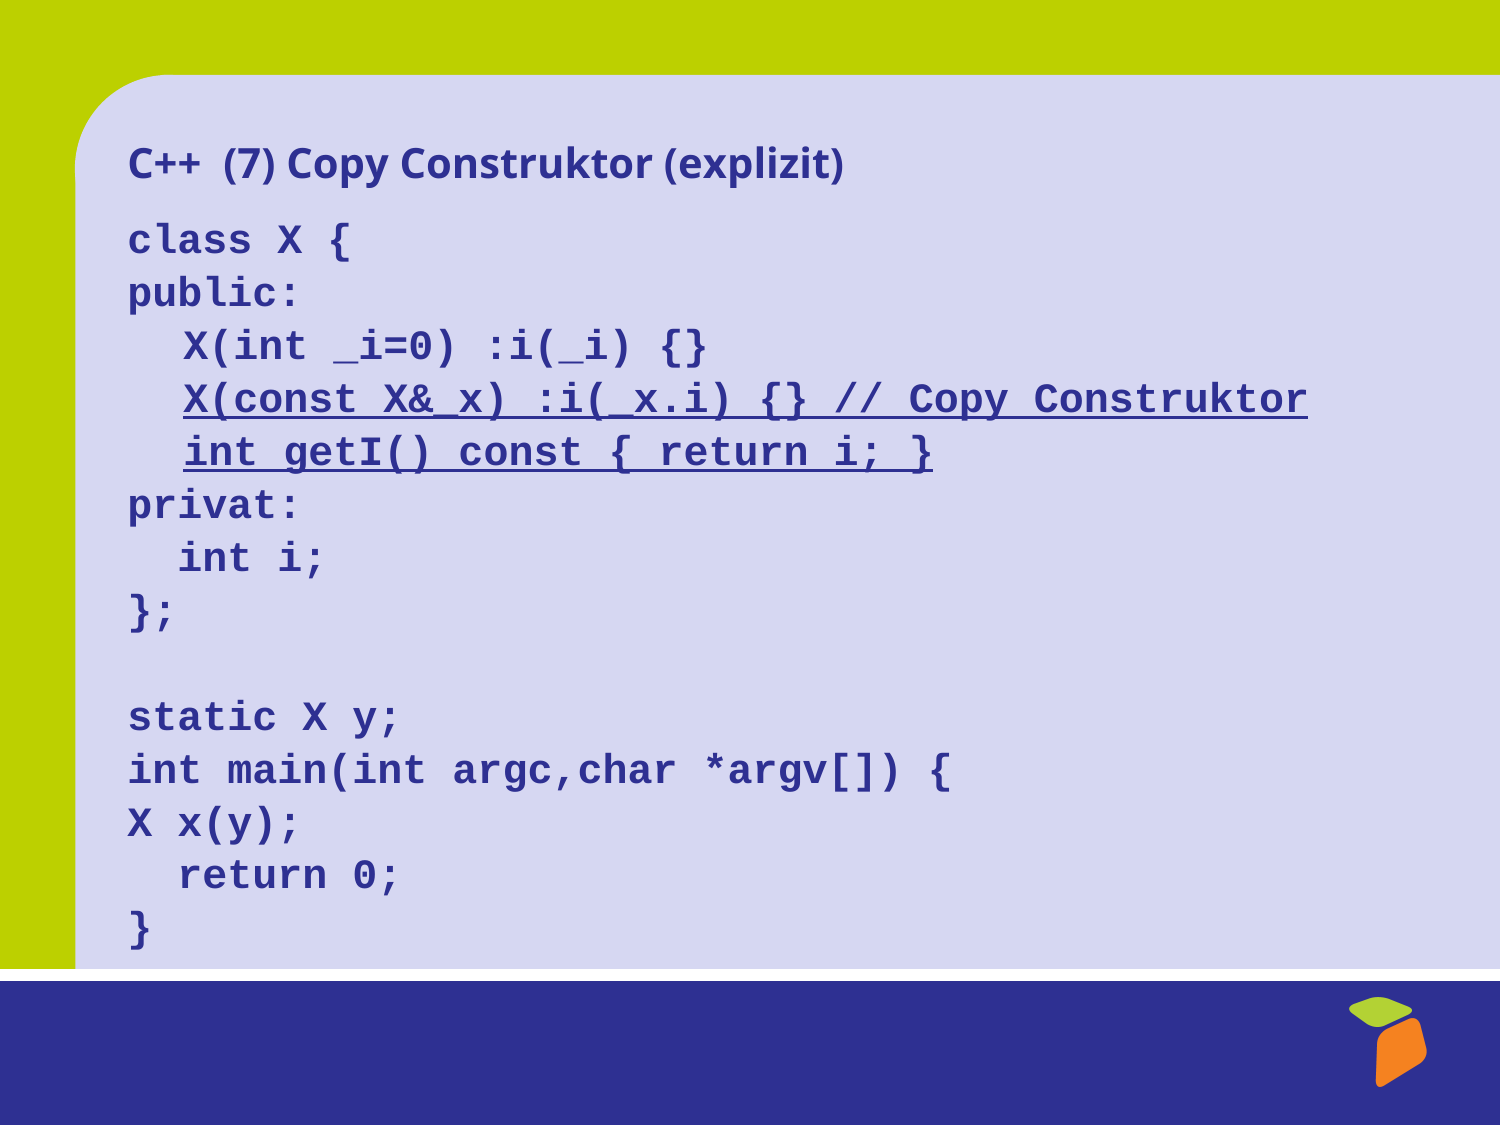

# C++ (7) Copy Construktor (explizit)
class X {
public:
	X(int _i=0) :i(_i) {}
	X(const X&_x) :i(_x.i) {} // Copy Construktor
	int getI() const { return i; }
privat:
 int i;
};
static X y;
int main(int argc,char *argv[]) {
X x(y);
 return 0;
}